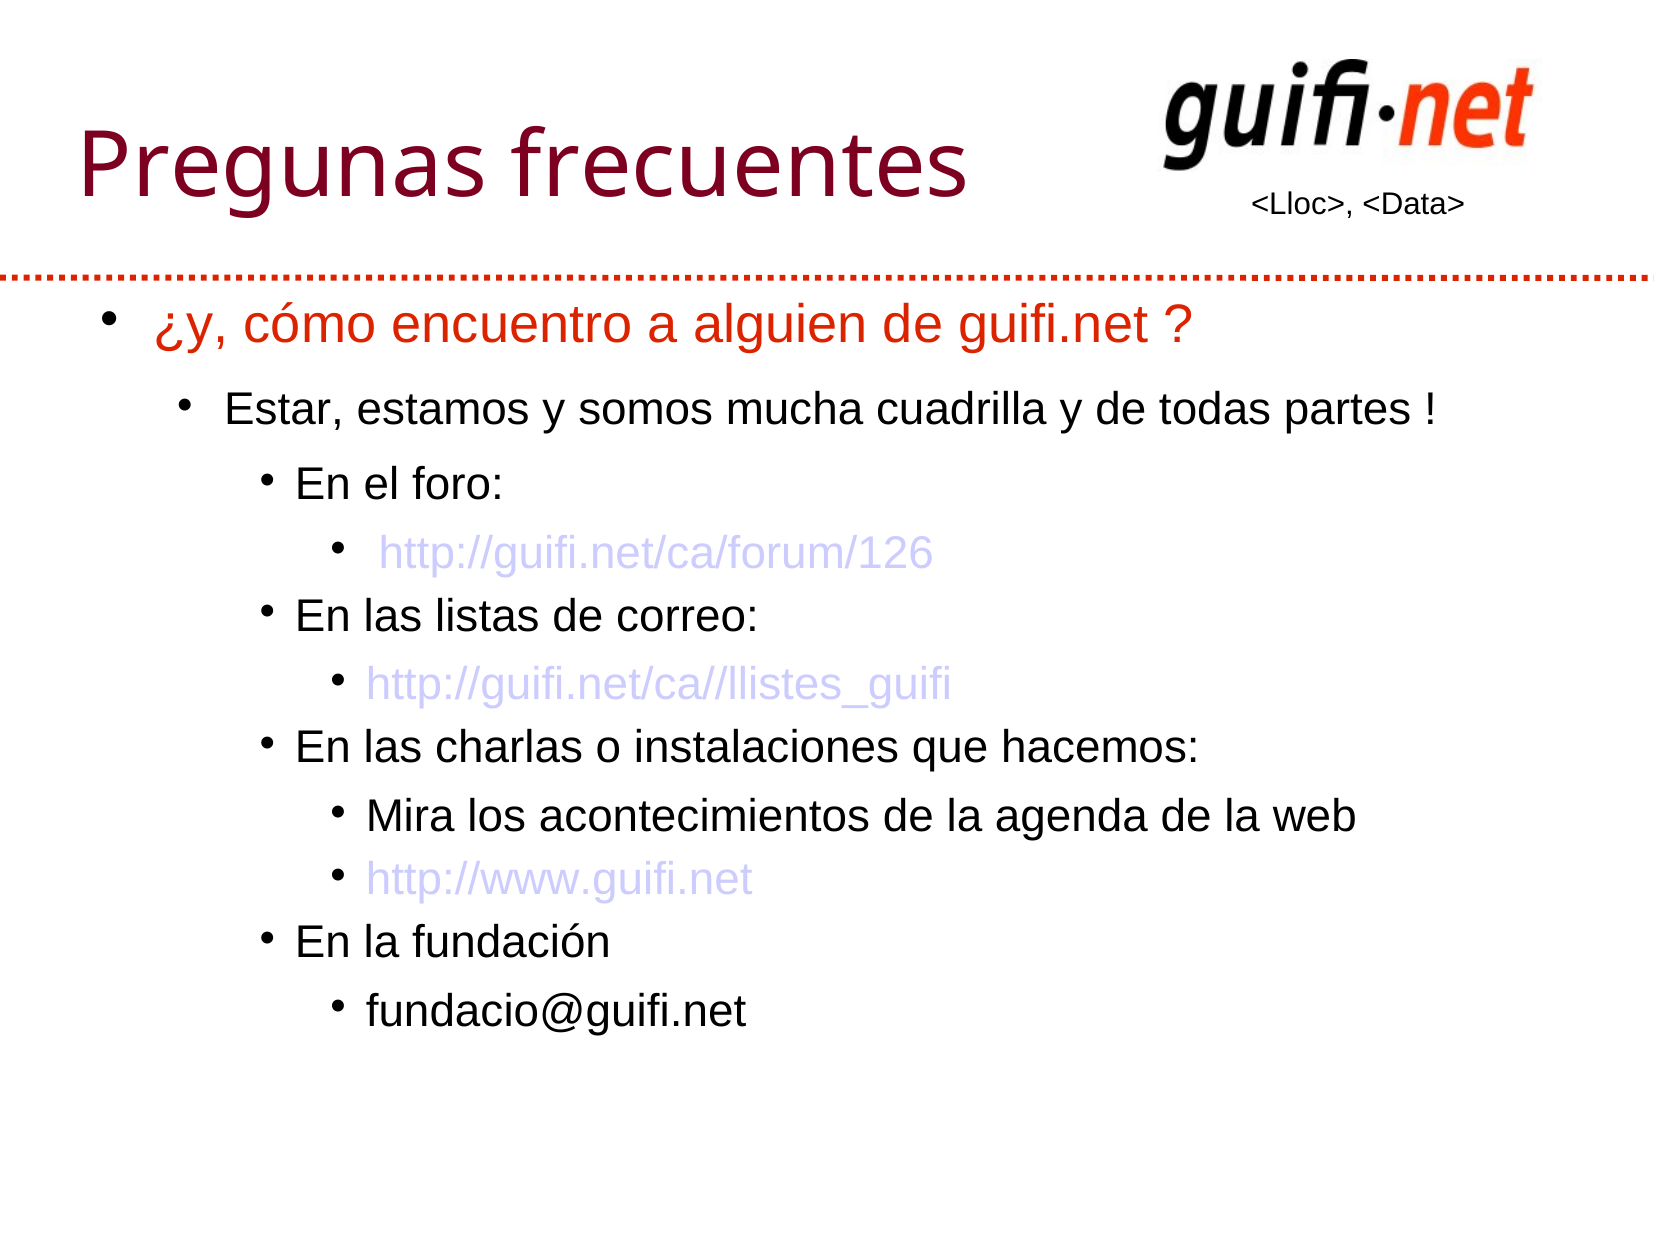

# Pregunas frecuentes
¿y, cómo encuentro a alguien de guifi.net ?
Estar, estamos y somos mucha cuadrilla y de todas partes !
En el foro:
 http://guifi.net/ca/forum/126
En las listas de correo:
http://guifi.net/ca//llistes_guifi
En las charlas o instalaciones que hacemos:
Mira los acontecimientos de la agenda de la web
http://www.guifi.net
En la fundación
fundacio@guifi.net